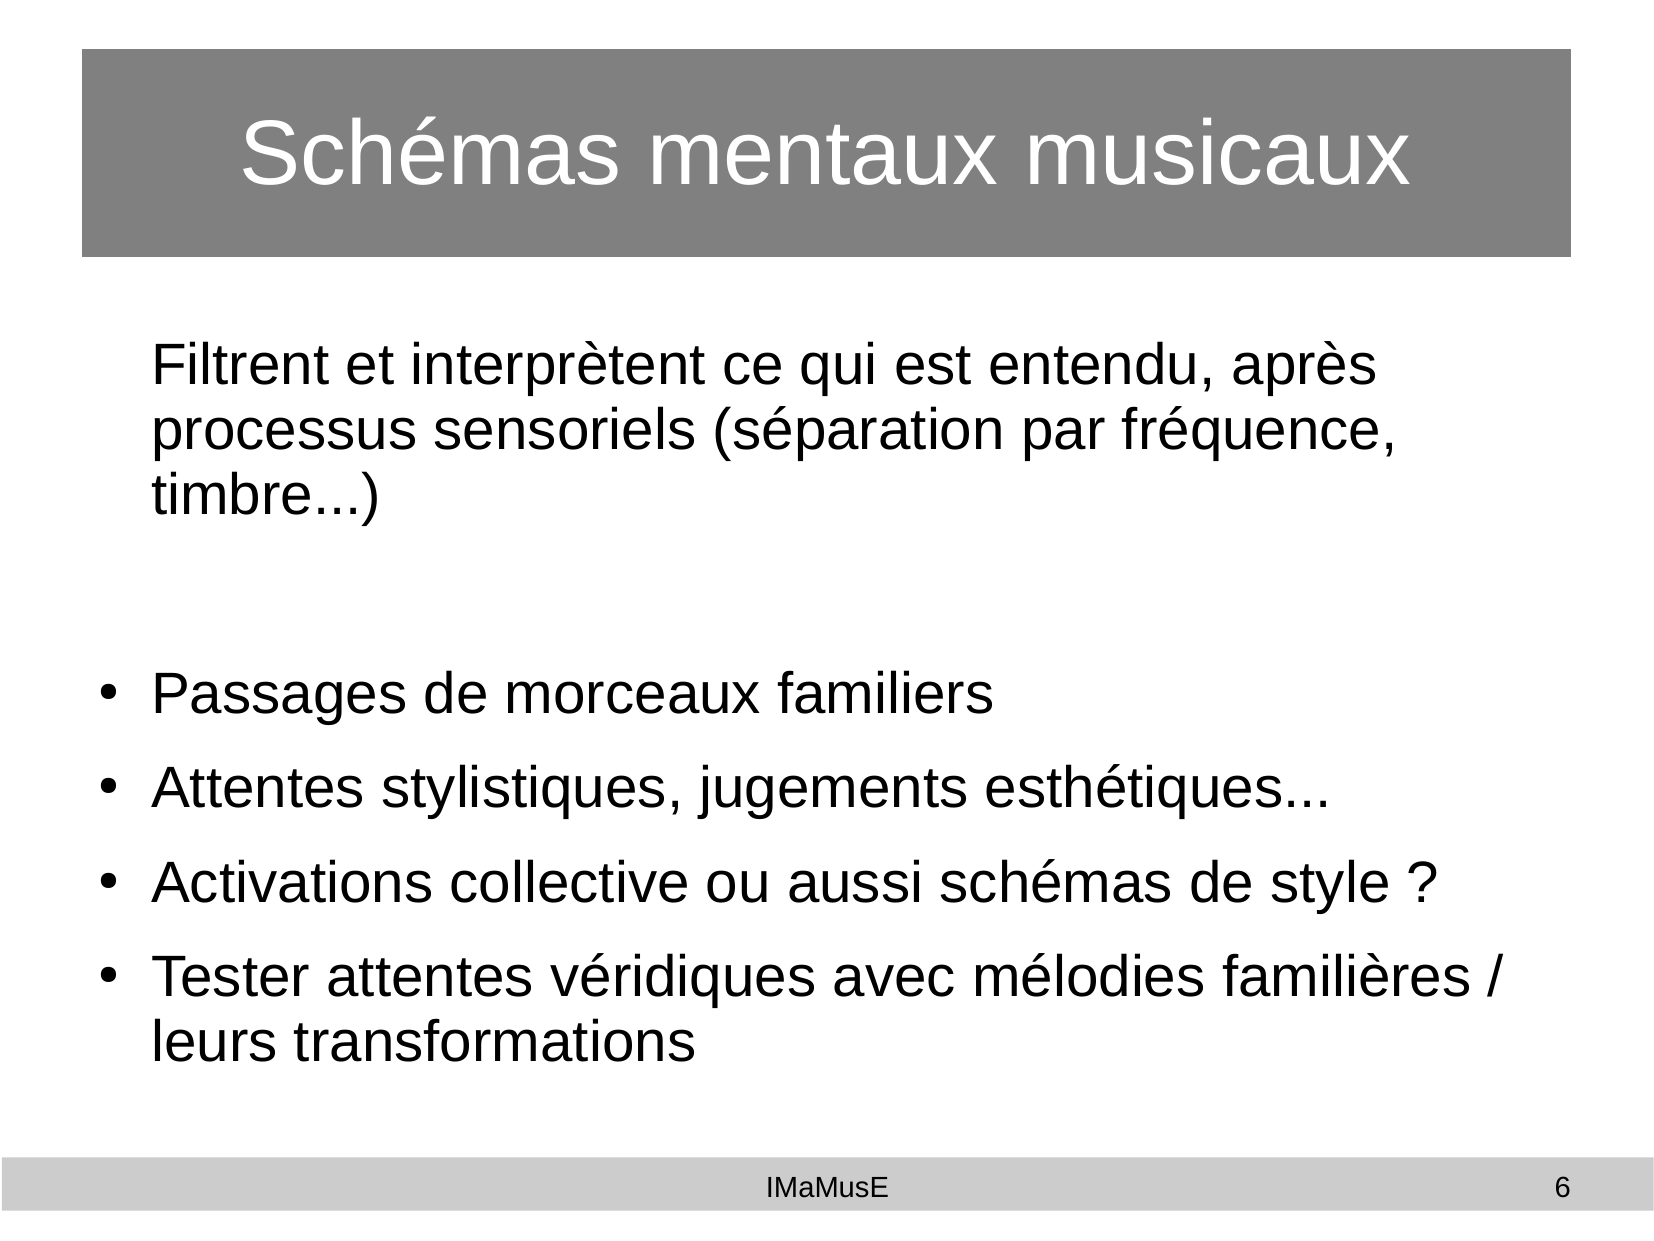

# Schémas mentaux musicaux
Filtrent et interprètent ce qui est entendu, après processus sensoriels (séparation par fréquence, timbre...)
Passages de morceaux familiers
Attentes stylistiques, jugements esthétiques...
Activations collective ou aussi schémas de style ?
Tester attentes véridiques avec mélodies familières / leurs transformations
Imamuse
6